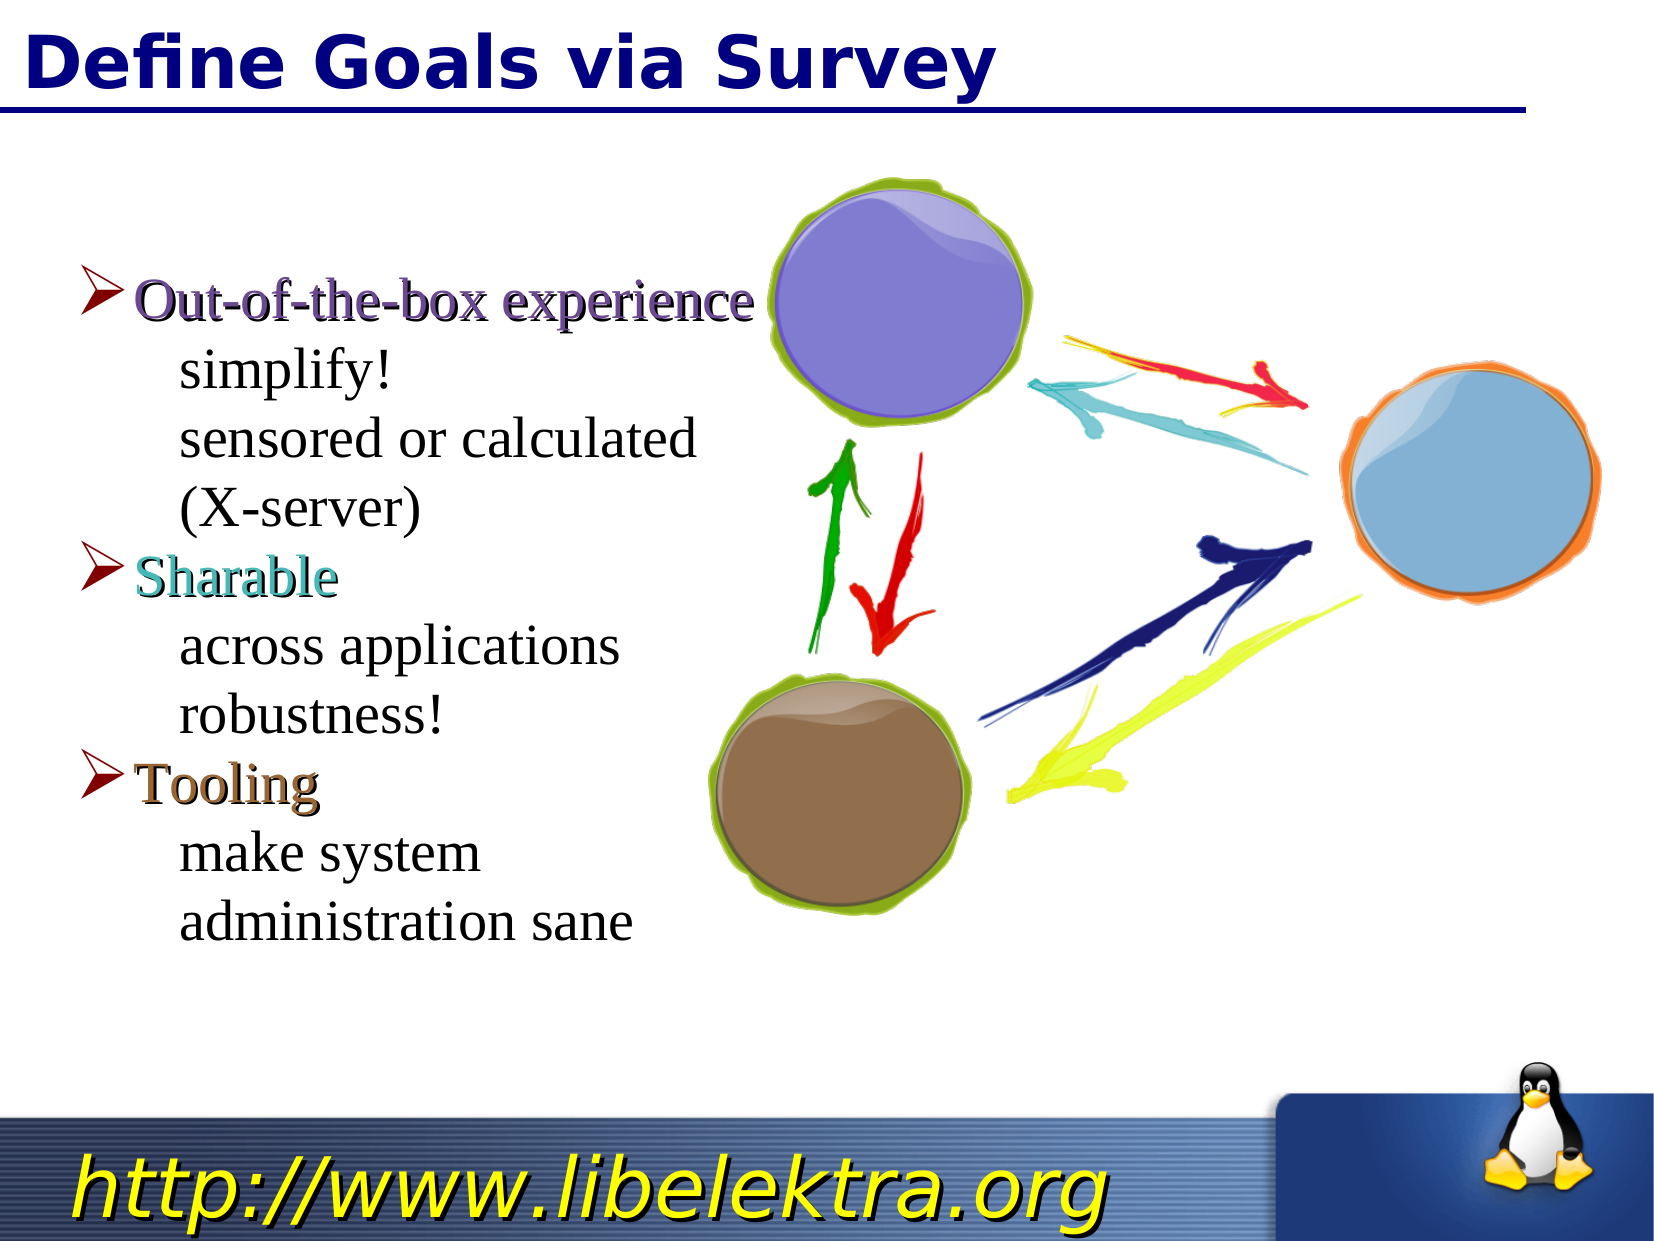

Define Goals via Survey
Out-of-the-box experience
simplify!
sensored or calculated
(X-server)
Sharable
across applications
robustness!
Tooling
make system
administration sane